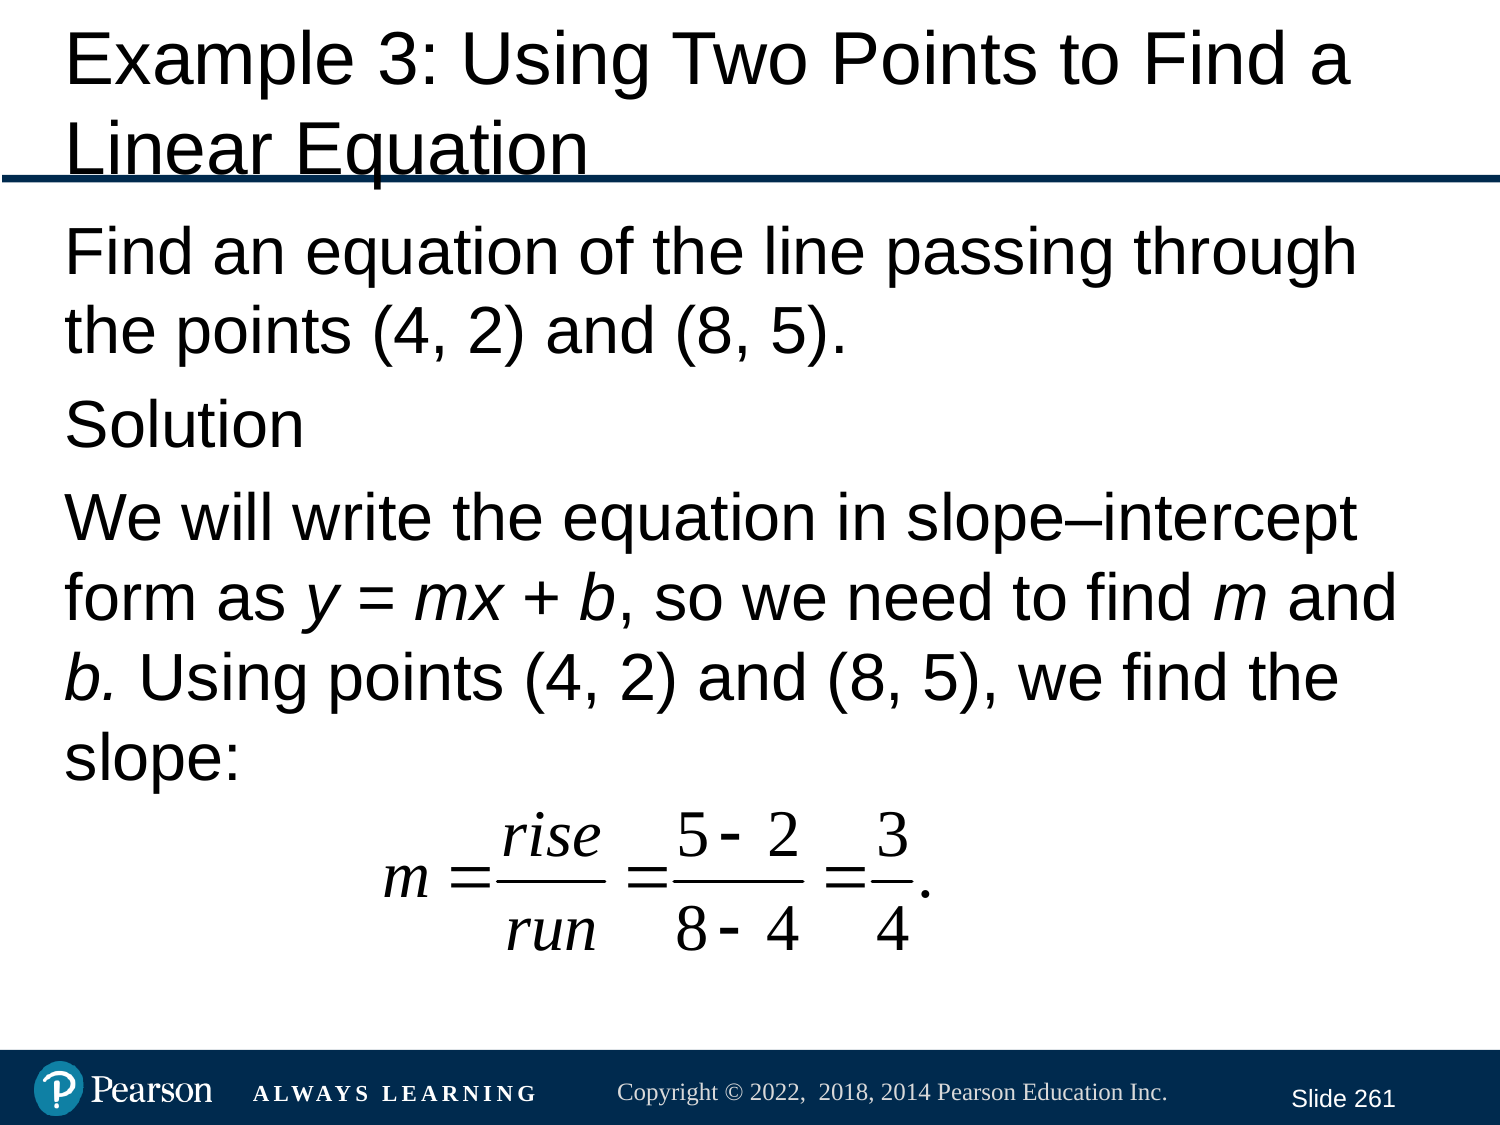

# Example 3: Using Two Points to Find a Linear Equation
Find an equation of the line passing through the points (4, 2) and (8, 5).
Solution
We will write the equation in slope–intercept form as y = mx + b, so we need to find m and b. Using points (4, 2) and (8, 5), we find the slope: